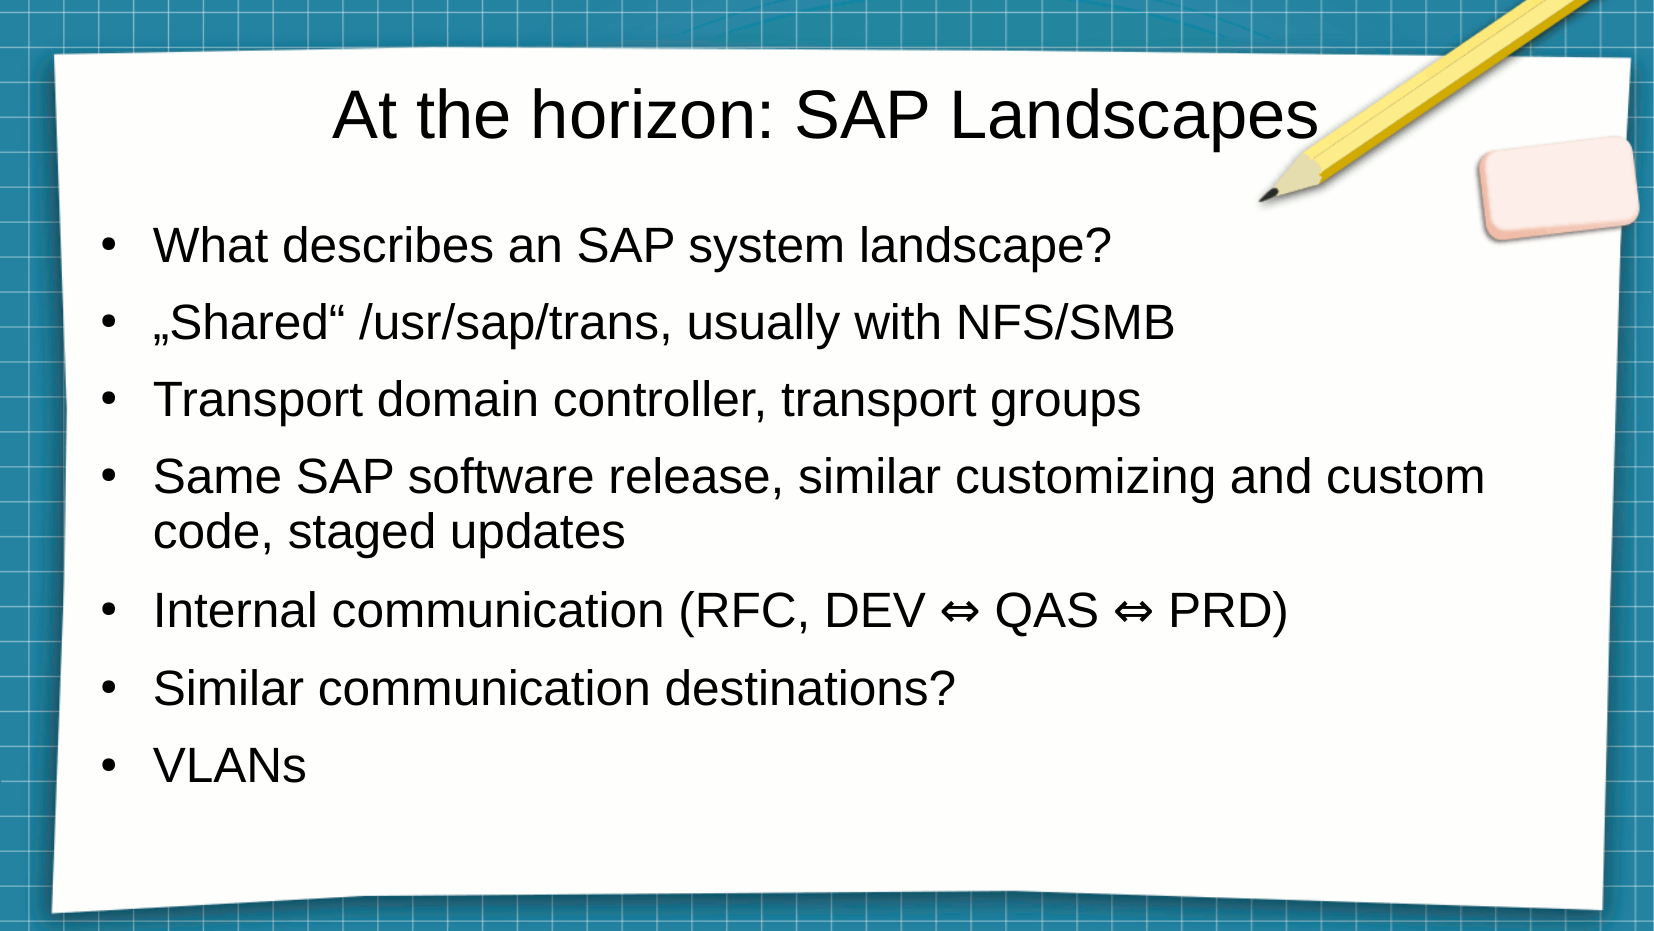

# At the horizon: SAP Landscapes
What describes an SAP system landscape?
„Shared“ /usr/sap/trans, usually with NFS/SMB
Transport domain controller, transport groups
Same SAP software release, similar customizing and custom code, staged updates
Internal communication (RFC, DEV ⇔ QAS ⇔ PRD)
Similar communication destinations?
VLANs